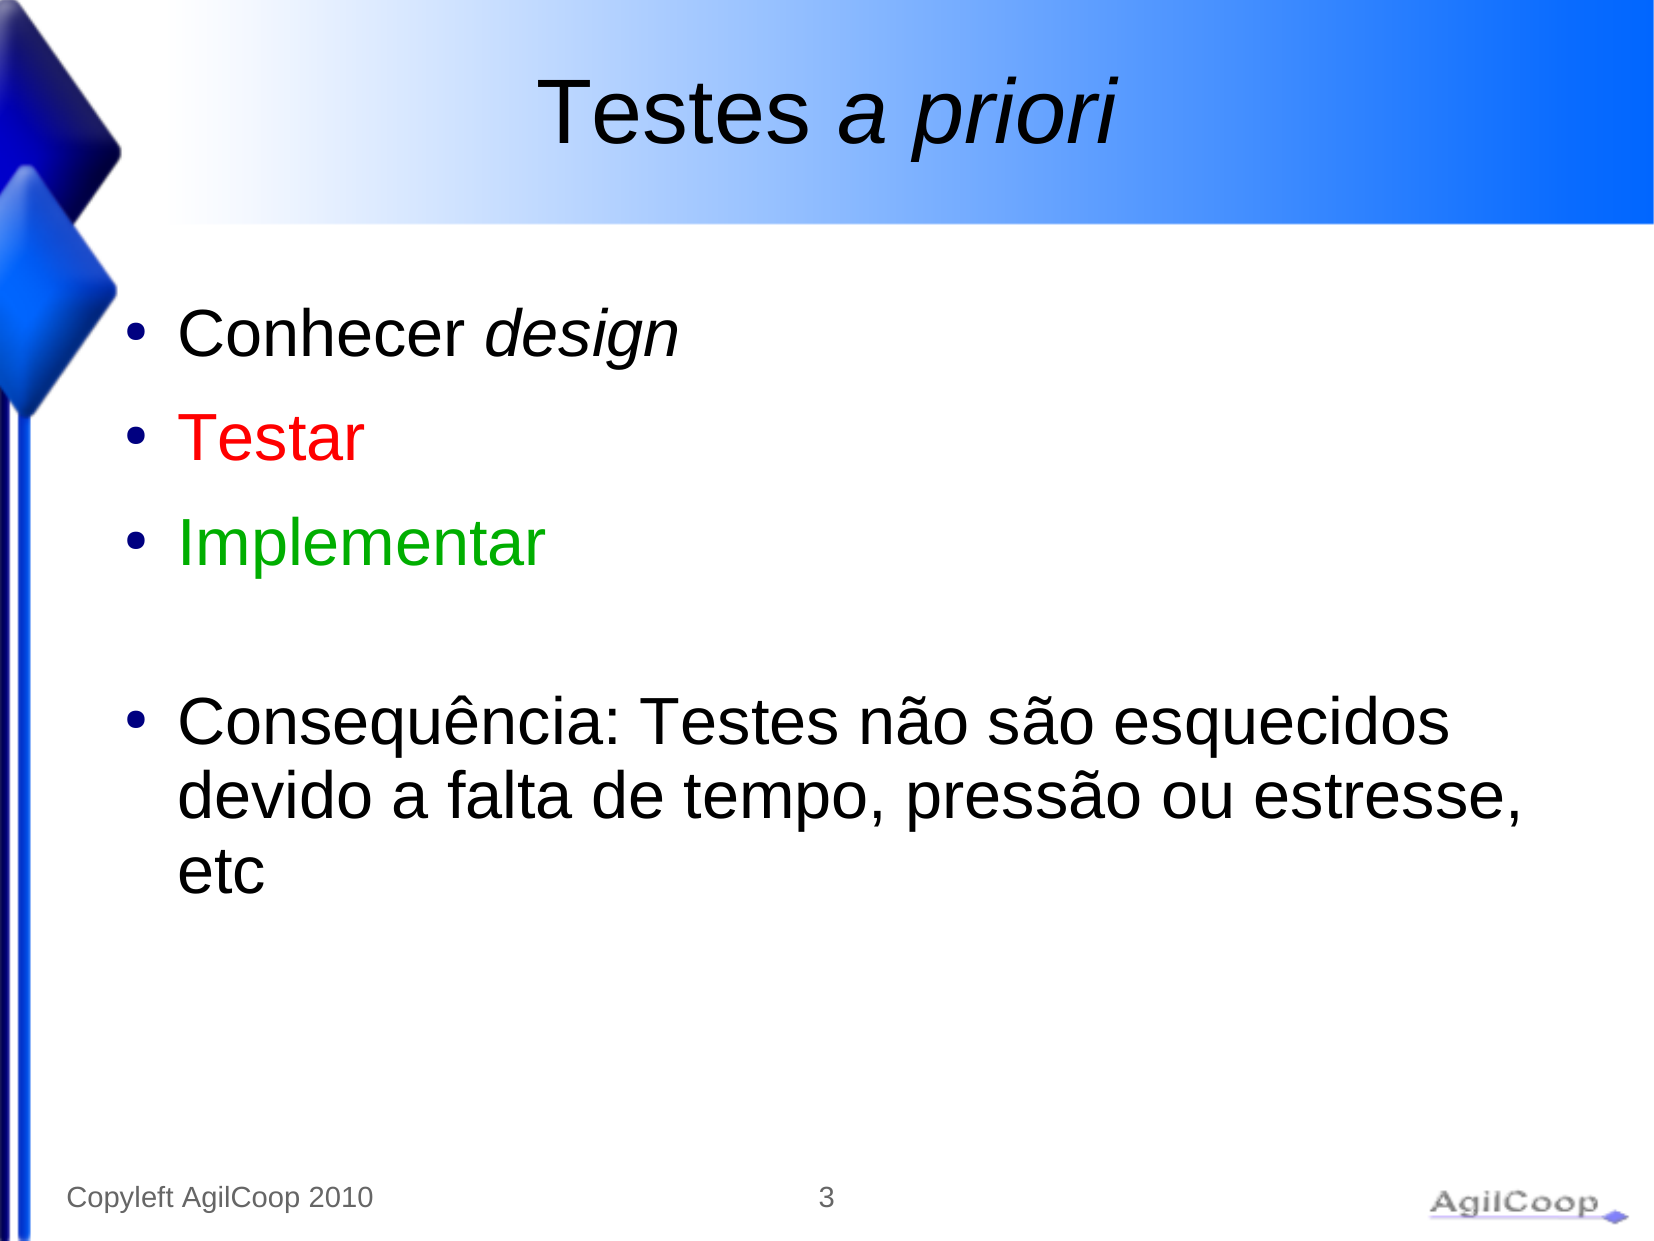

# Testes a priori
Conhecer design
Testar
Implementar
Consequência: Testes não são esquecidos devido a falta de tempo, pressão ou estresse, etc
Copyleft AgilCoop 2010
3